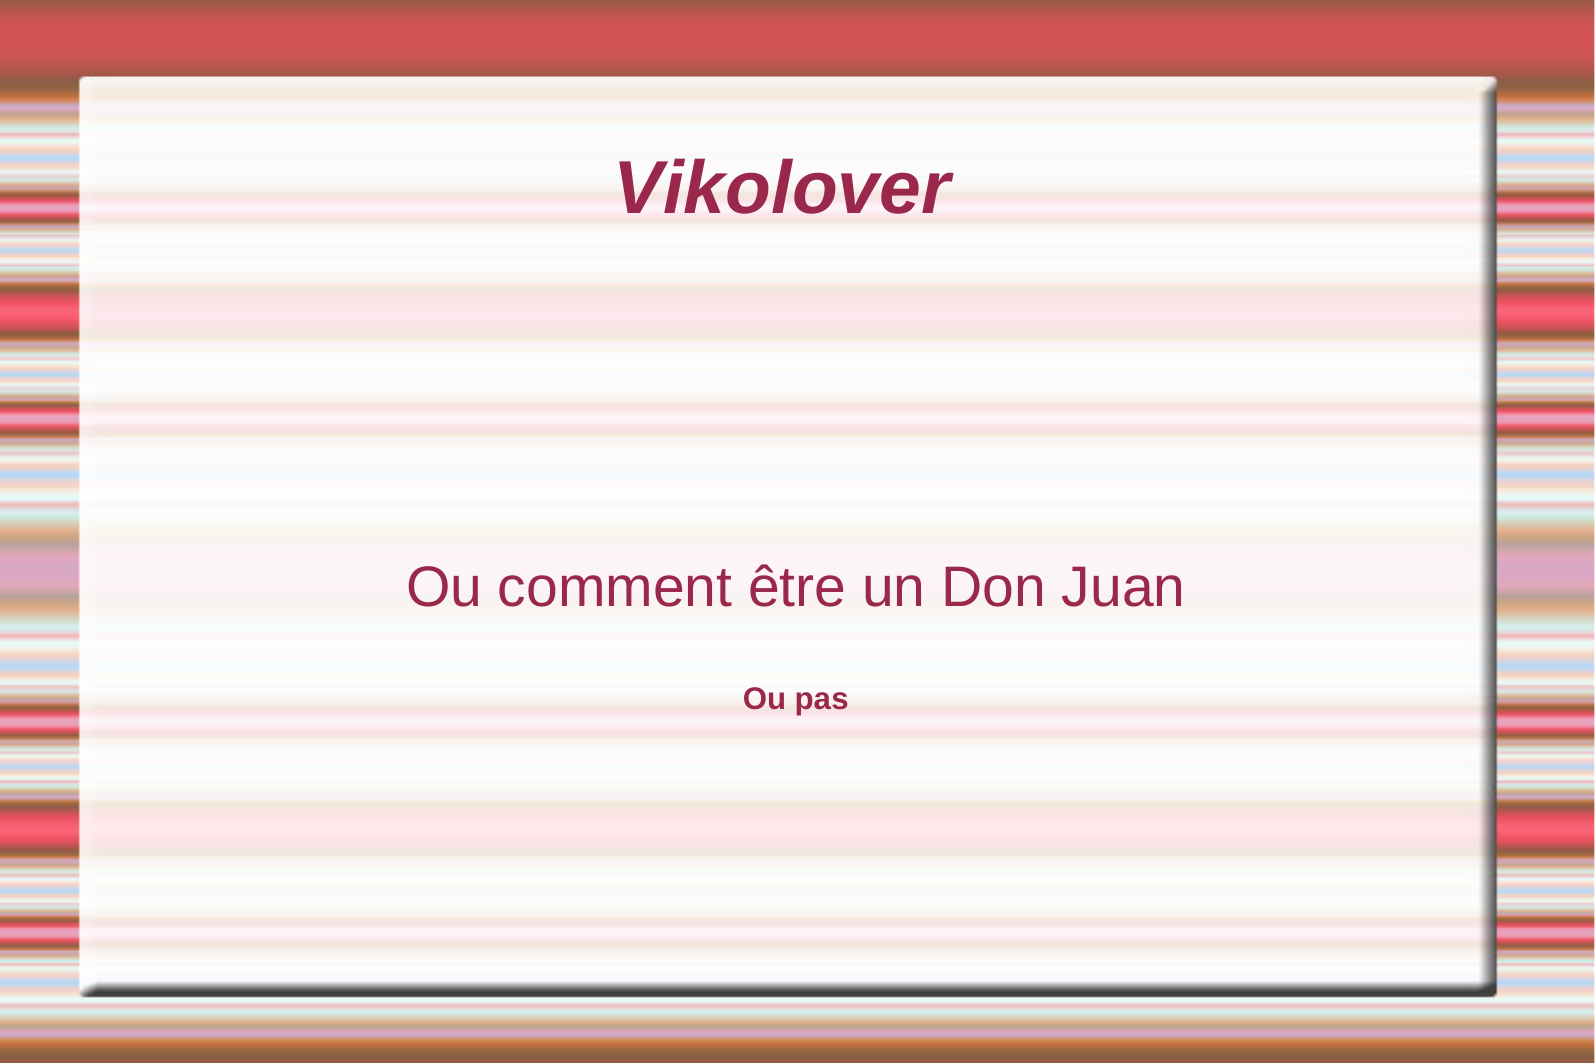

# Vikolover
Ou comment être un Don Juan
Ou pas